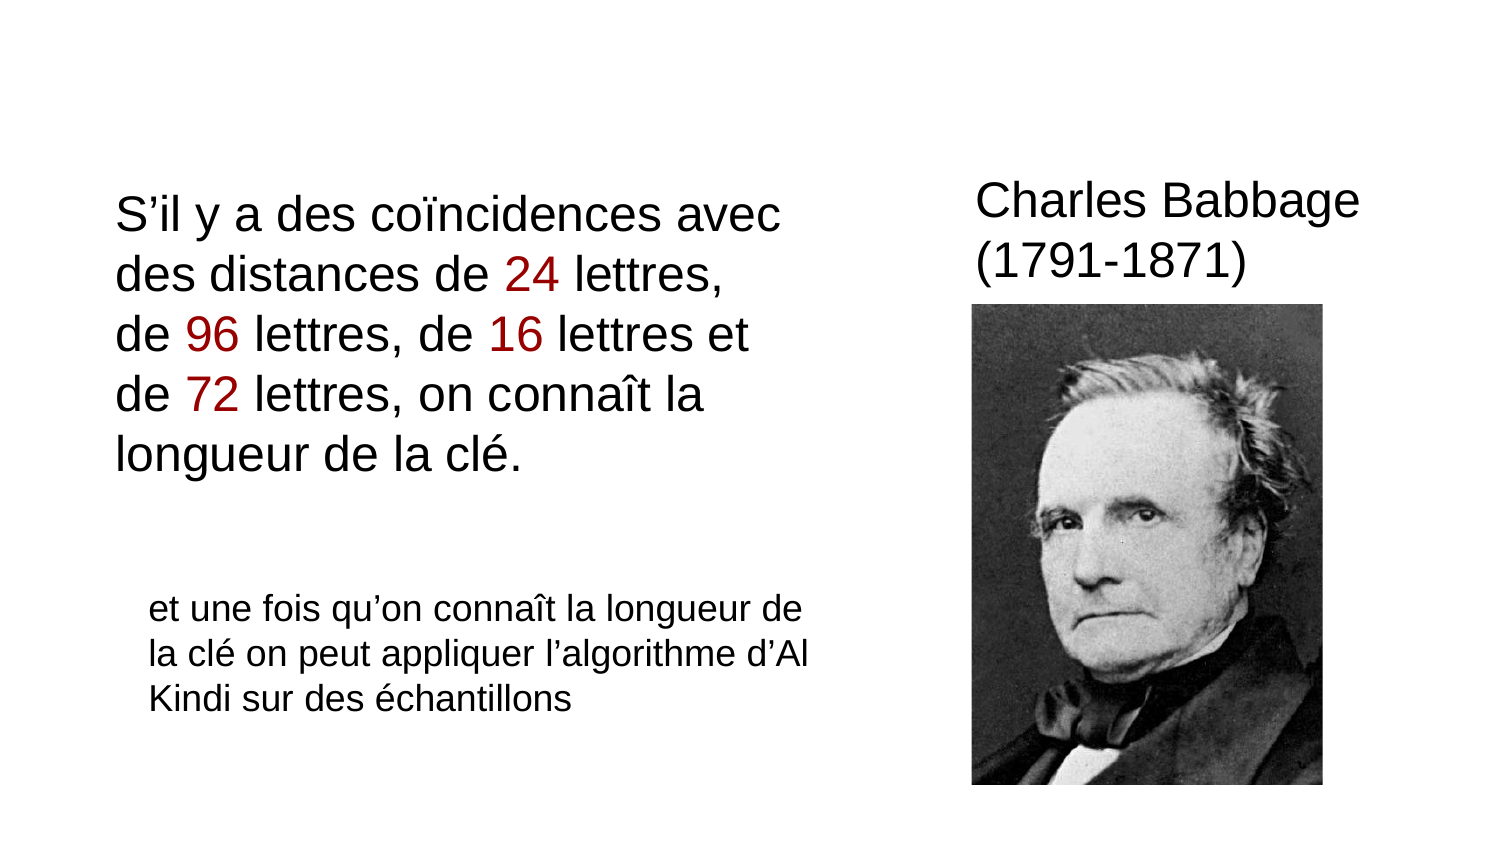

Charles Babbage
(1791-1871)
S’il y a des coïncidences avec des distances de 24 lettres, de 96 lettres, de 16 lettres et de 72 lettres, on connaît la longueur de la clé.
et une fois qu’on connaît la longueur de la clé on peut appliquer l’algorithme d’Al Kindi sur des échantillons